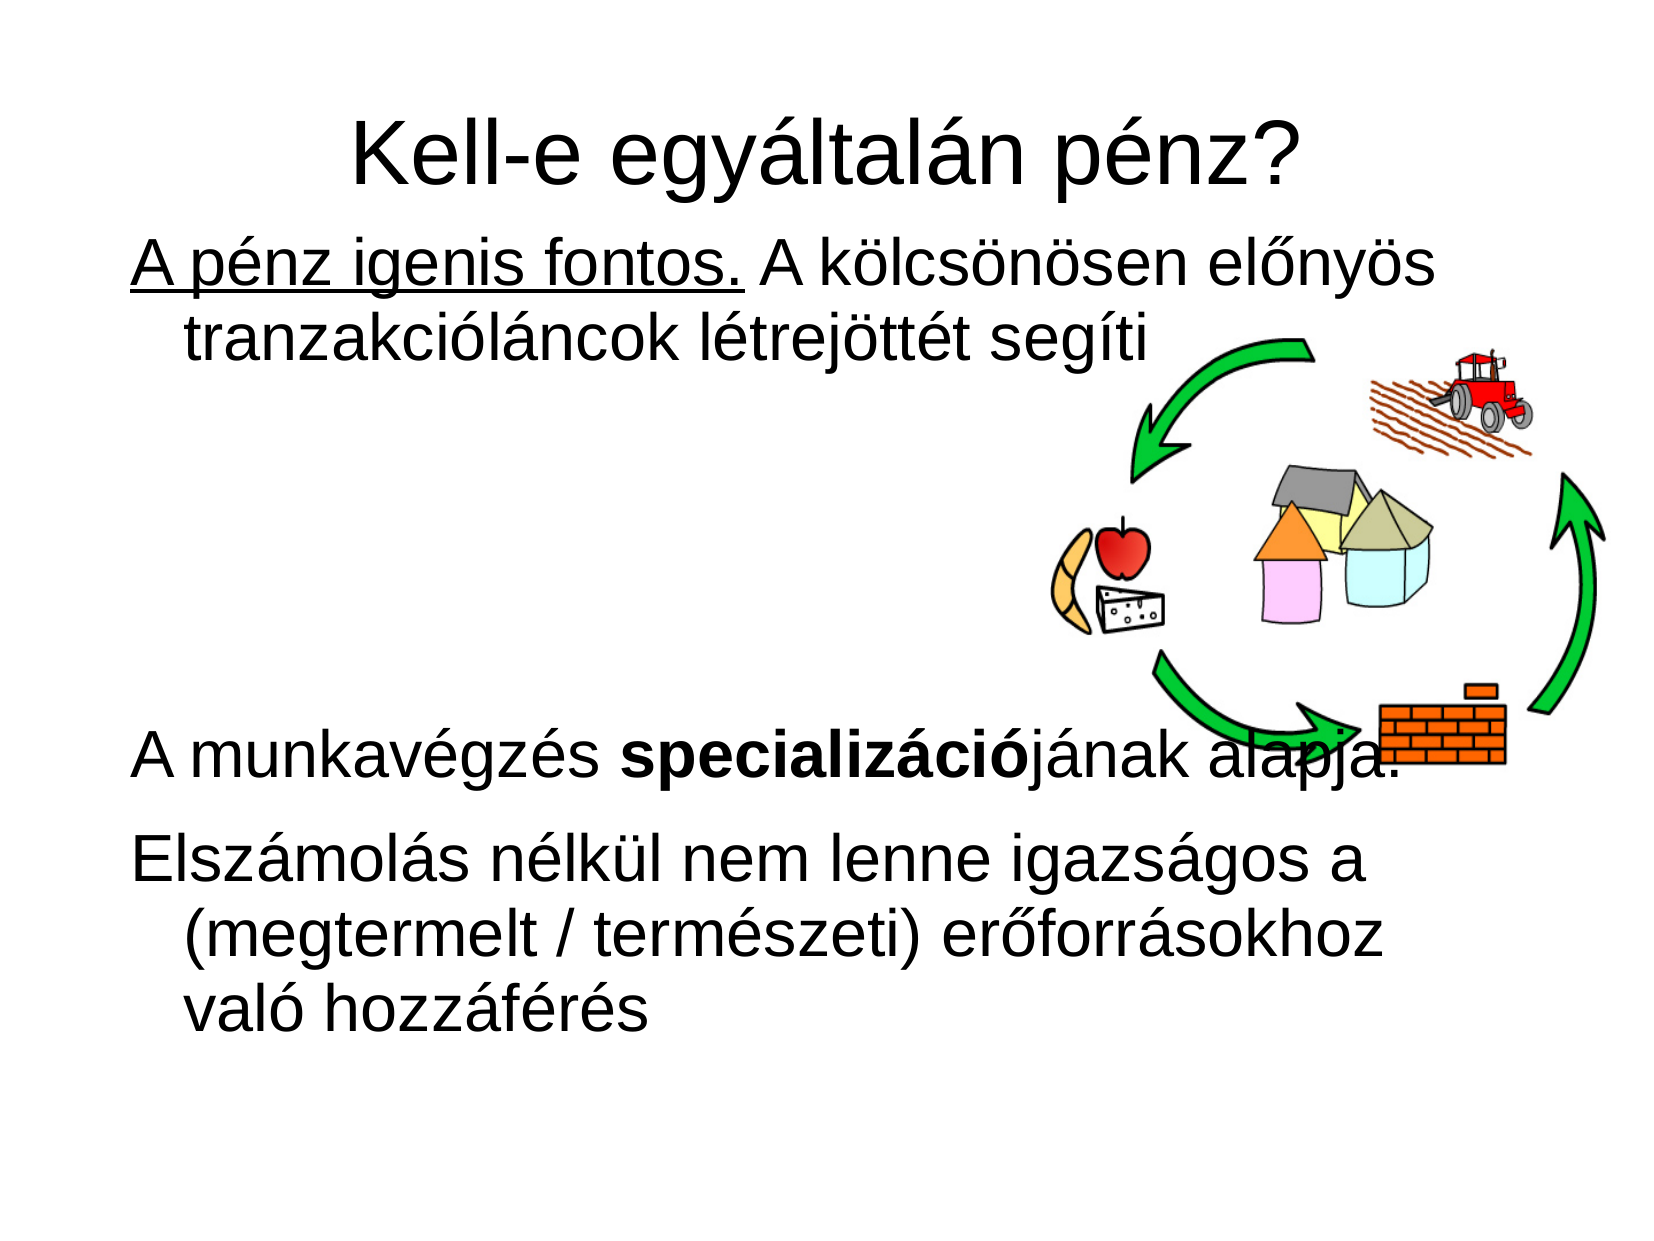

# Kell-e egyáltalán pénz?
A pénz igenis fontos. A kölcsönösen előnyös tranzakcióláncok létrejöttét segíti
A munkavégzés specializációjának alapja.
Elszámolás nélkül nem lenne igazságos a (megtermelt / természeti) erőforrásokhoz való hozzáférés